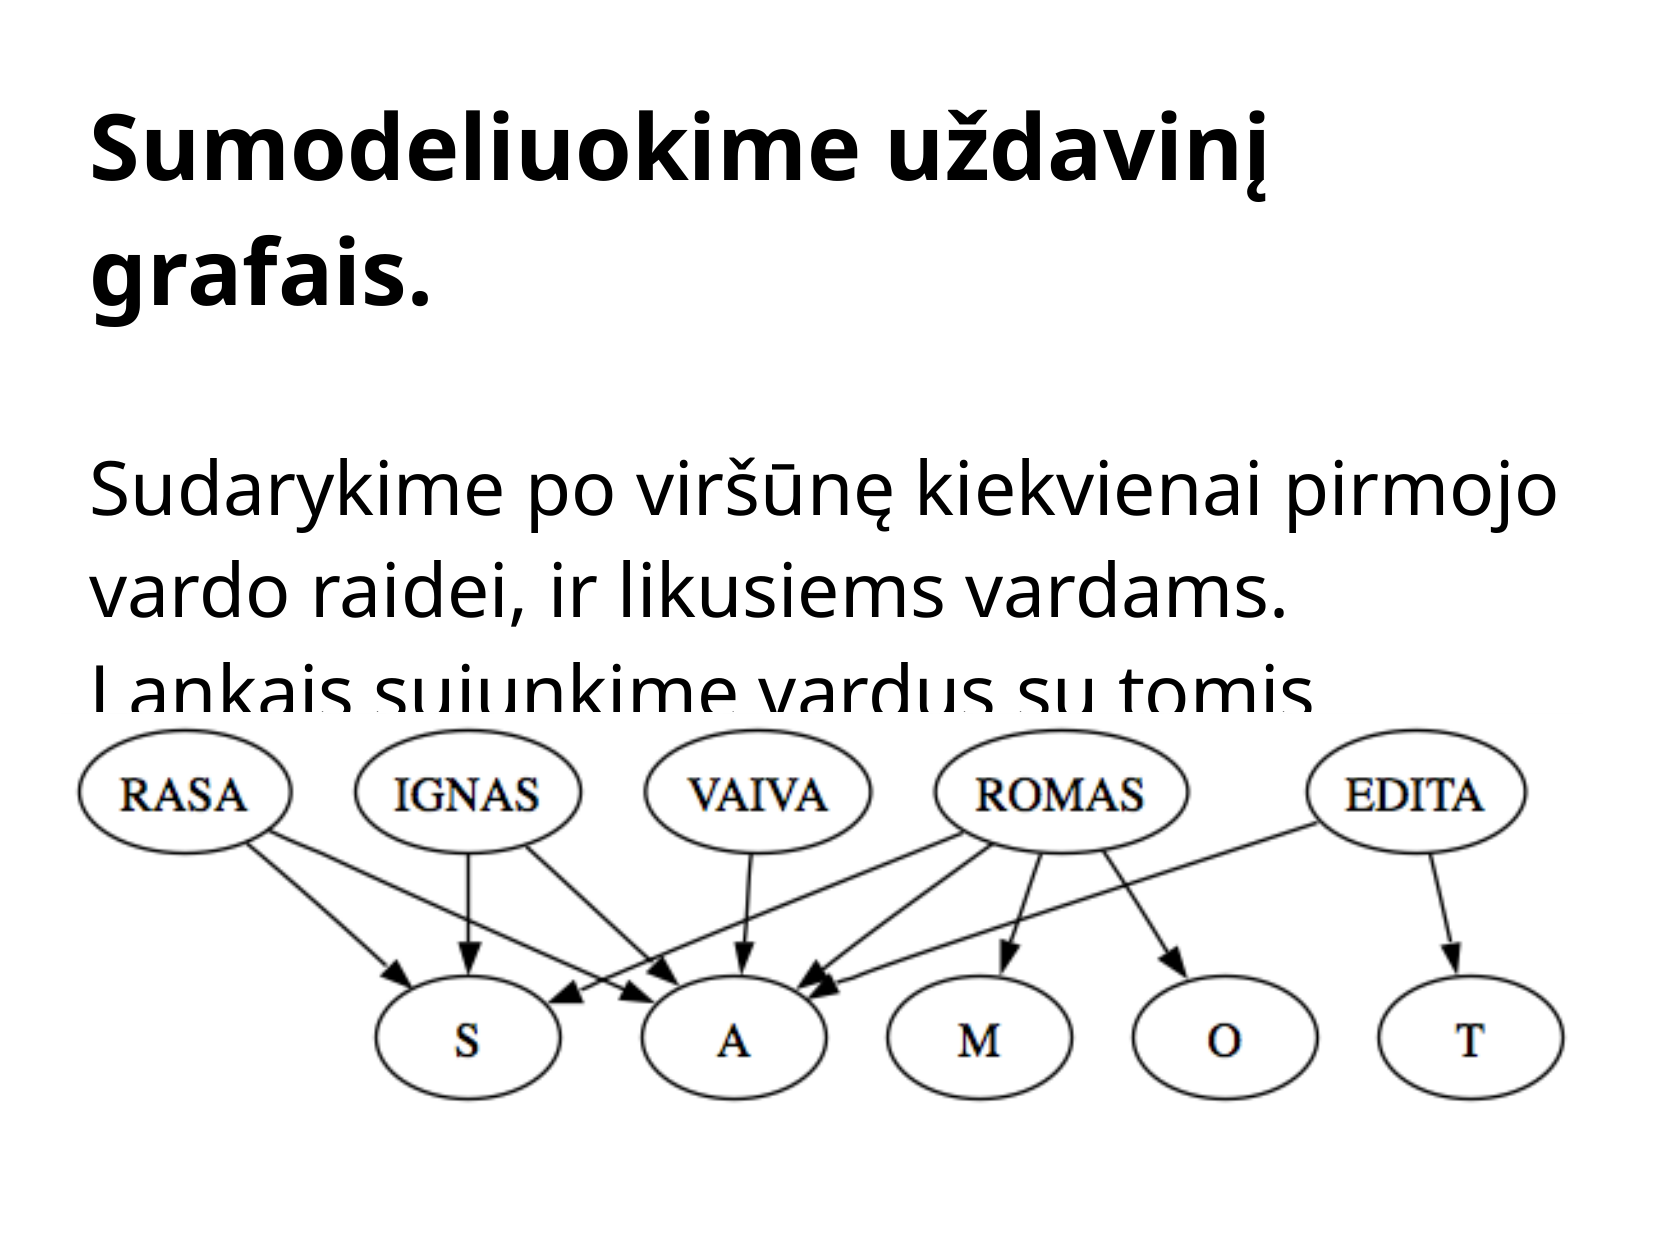

Sumodeliuokime uždavinį grafais.
Sudarykime po viršūnę kiekvienai pirmojo vardo raidei, ir likusiems vardams.
Lankais sujunkime vardus su tomis raidėmis, su kuriomis juos galima kryžiuoti.